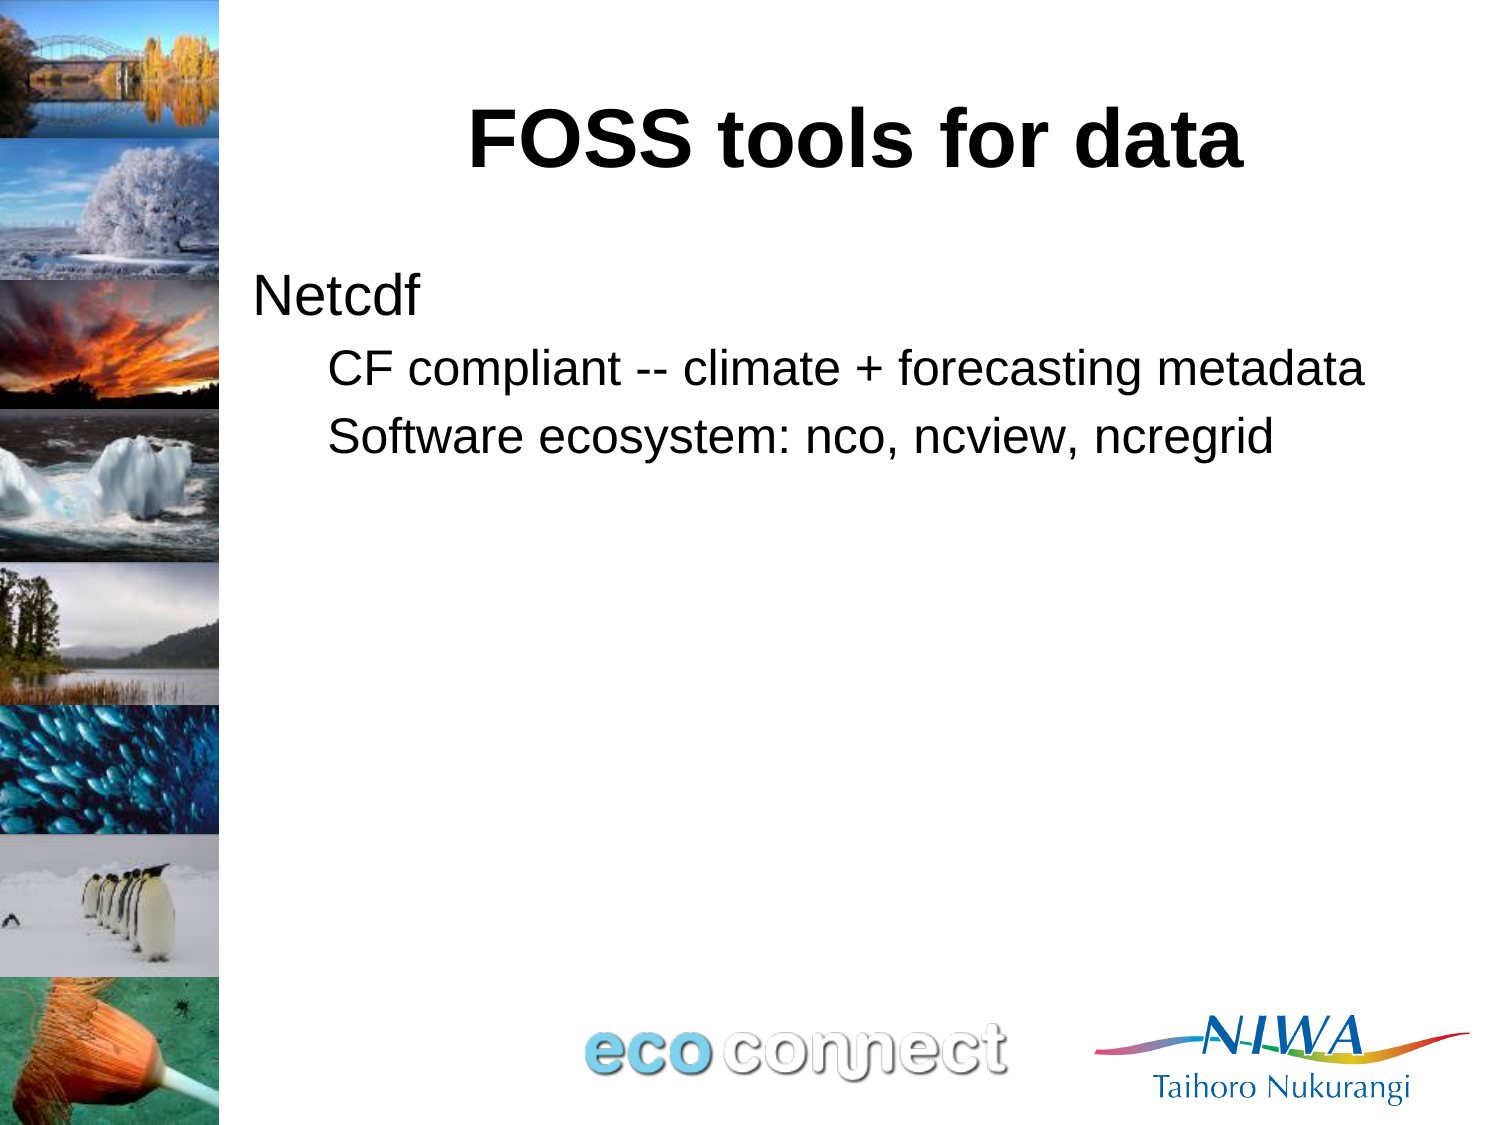

# FOSS tools for data
Netcdf
CF compliant -- climate + forecasting metadata
Software ecosystem: nco, ncview, ncregrid